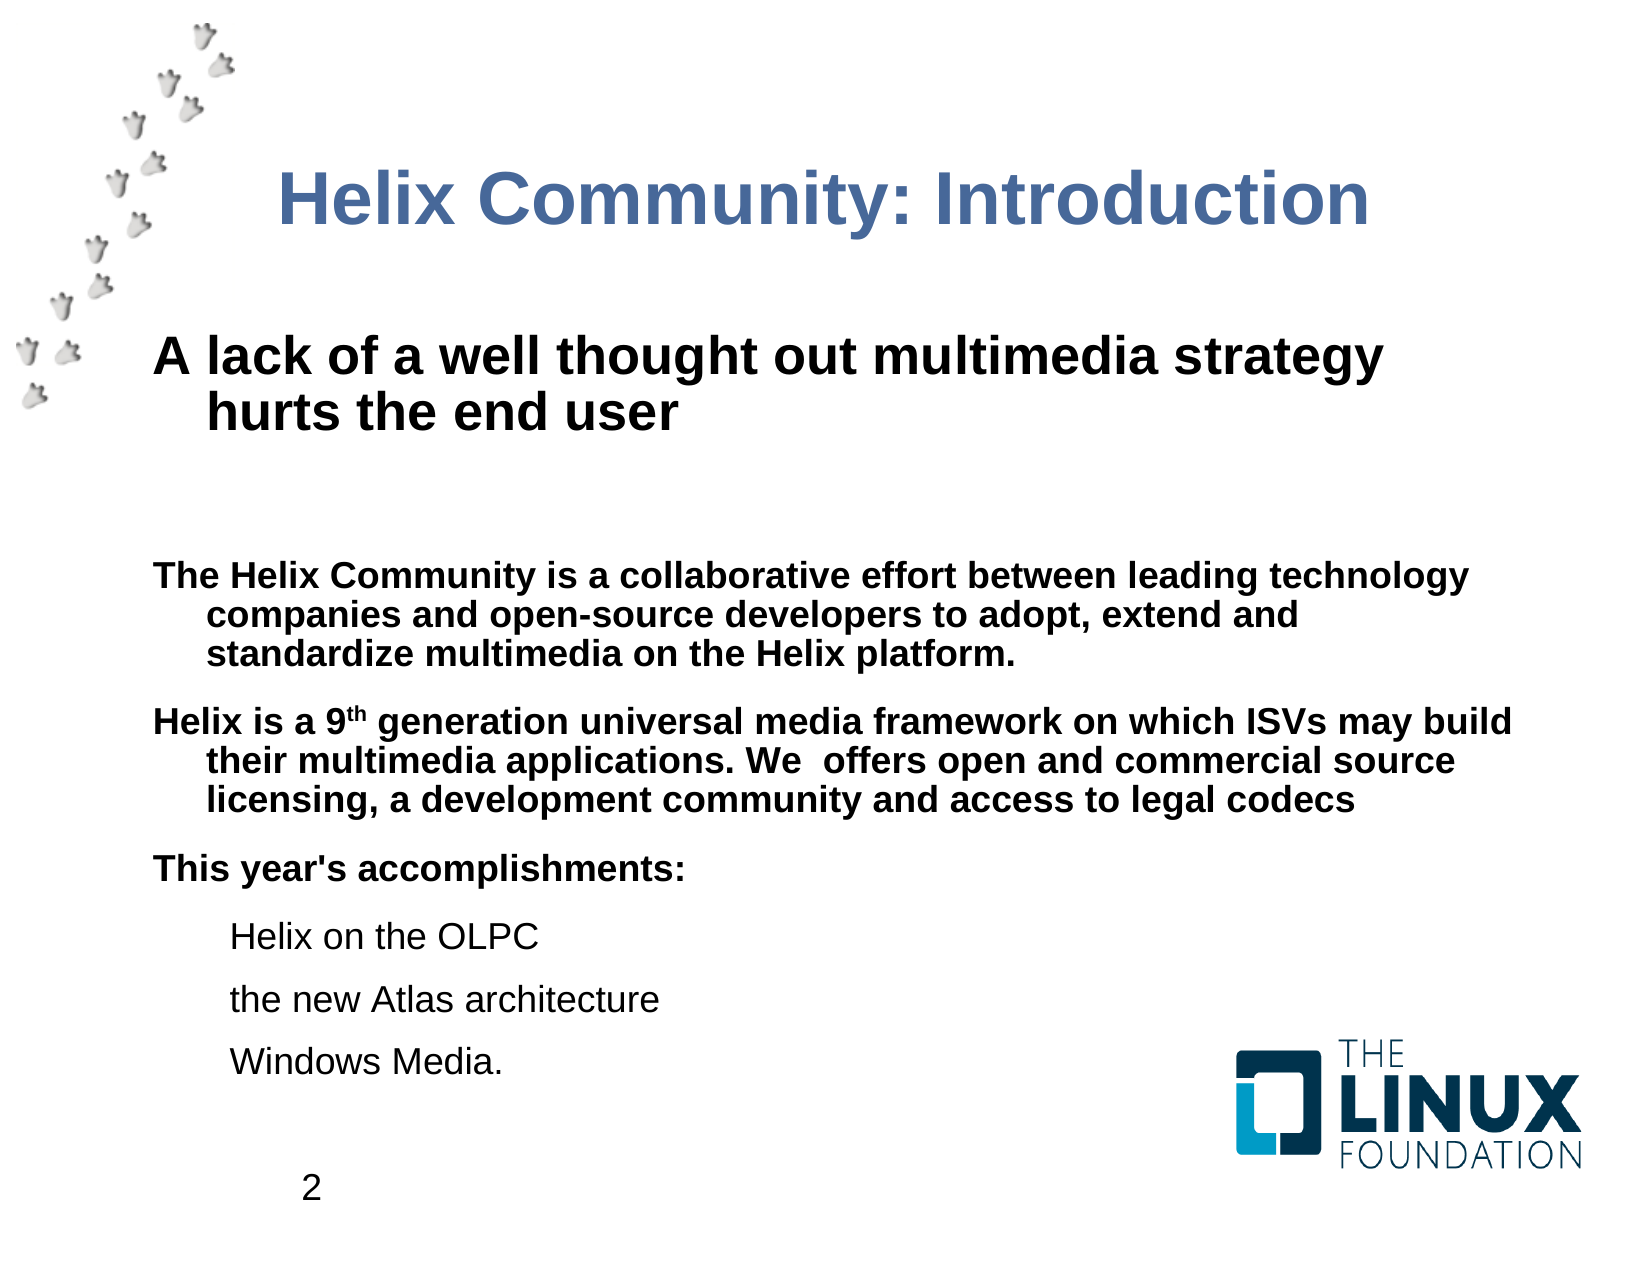

# Helix Community: Introduction
A lack of a well thought out multimedia strategy hurts the end user
The Helix Community is a collaborative effort between leading technology companies and open-source developers to adopt, extend and standardize multimedia on the Helix platform.
Helix is a 9th generation universal media framework on which ISVs may build their multimedia applications. We offers open and commercial source licensing, a development community and access to legal codecs
This year's accomplishments:
Helix on the OLPC
the new Atlas architecture
Windows Media.